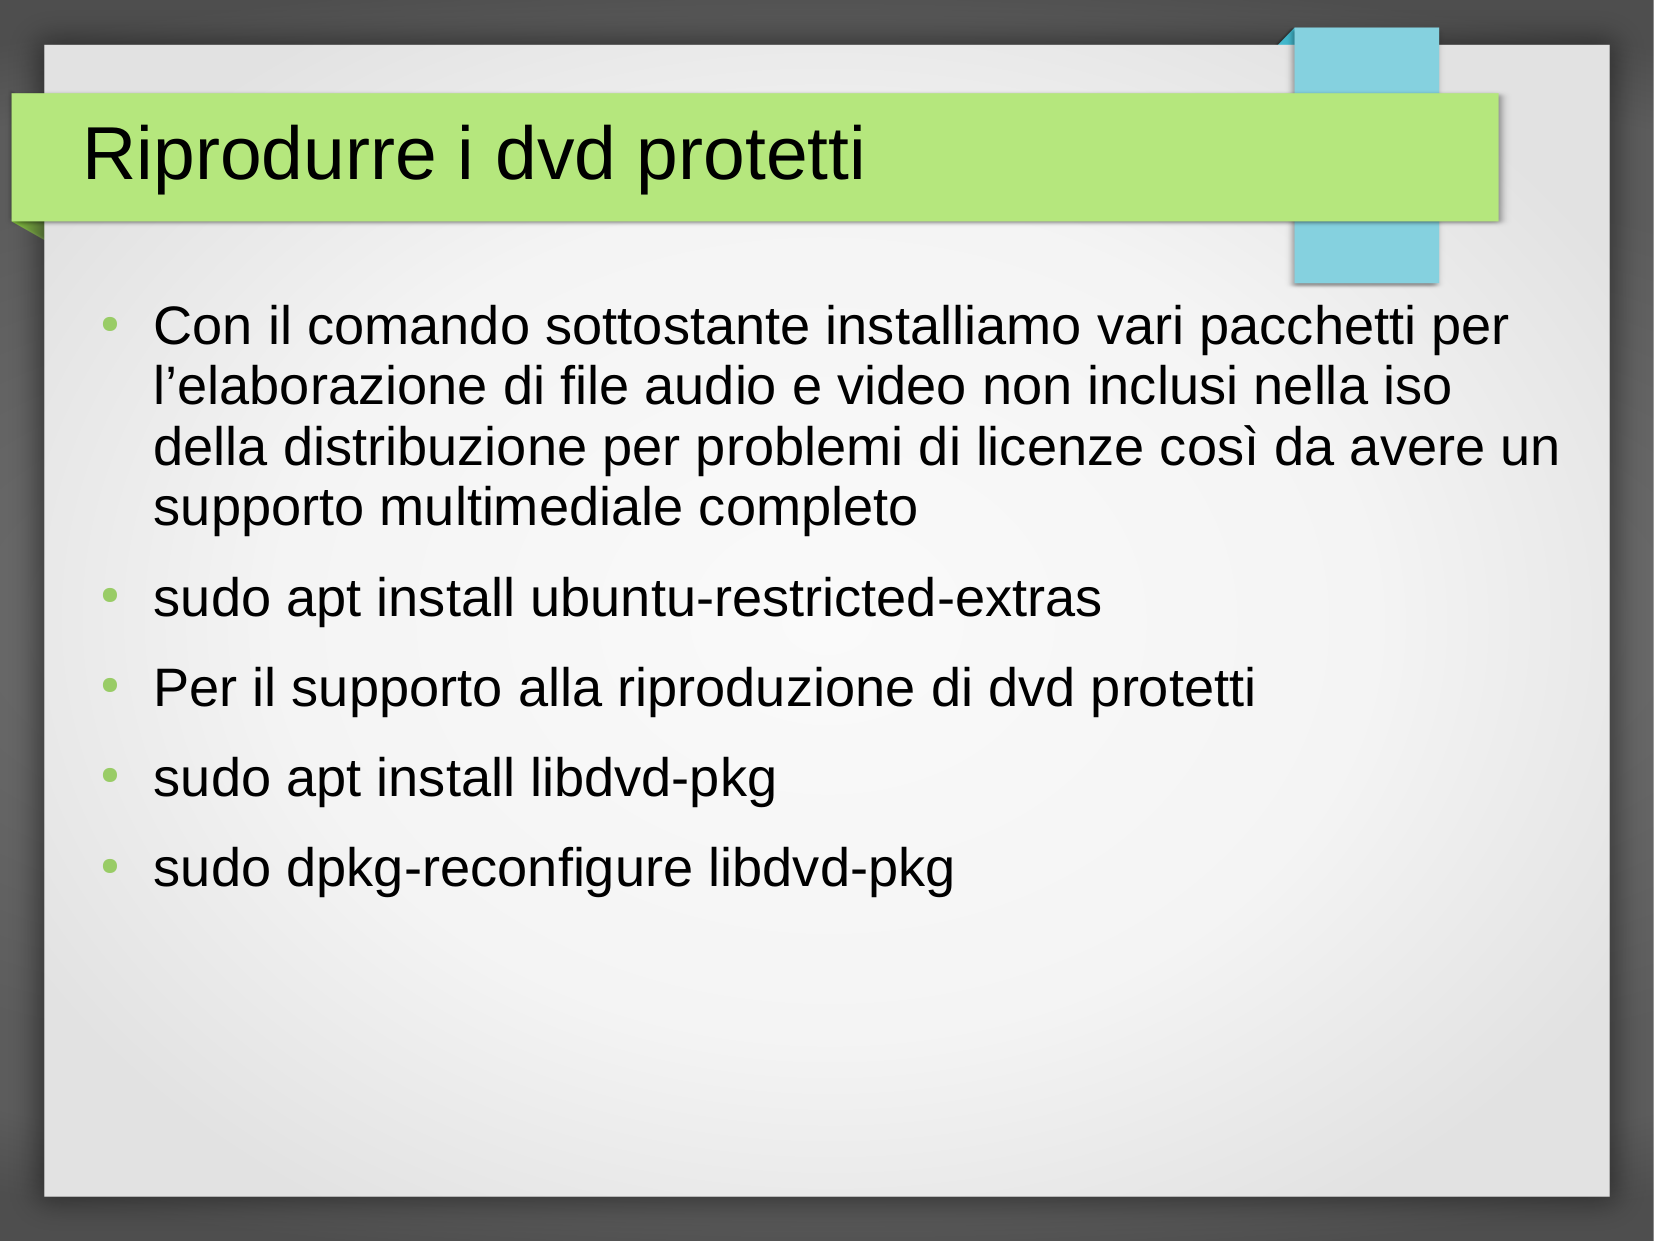

# Riprodurre i dvd protetti
Con il comando sottostante installiamo vari pacchetti per l’elaborazione di file audio e video non inclusi nella iso della distribuzione per problemi di licenze così da avere un supporto multimediale completo
sudo apt install ubuntu-restricted-extras
Per il supporto alla riproduzione di dvd protetti
sudo apt install libdvd-pkg
sudo dpkg-reconfigure libdvd-pkg